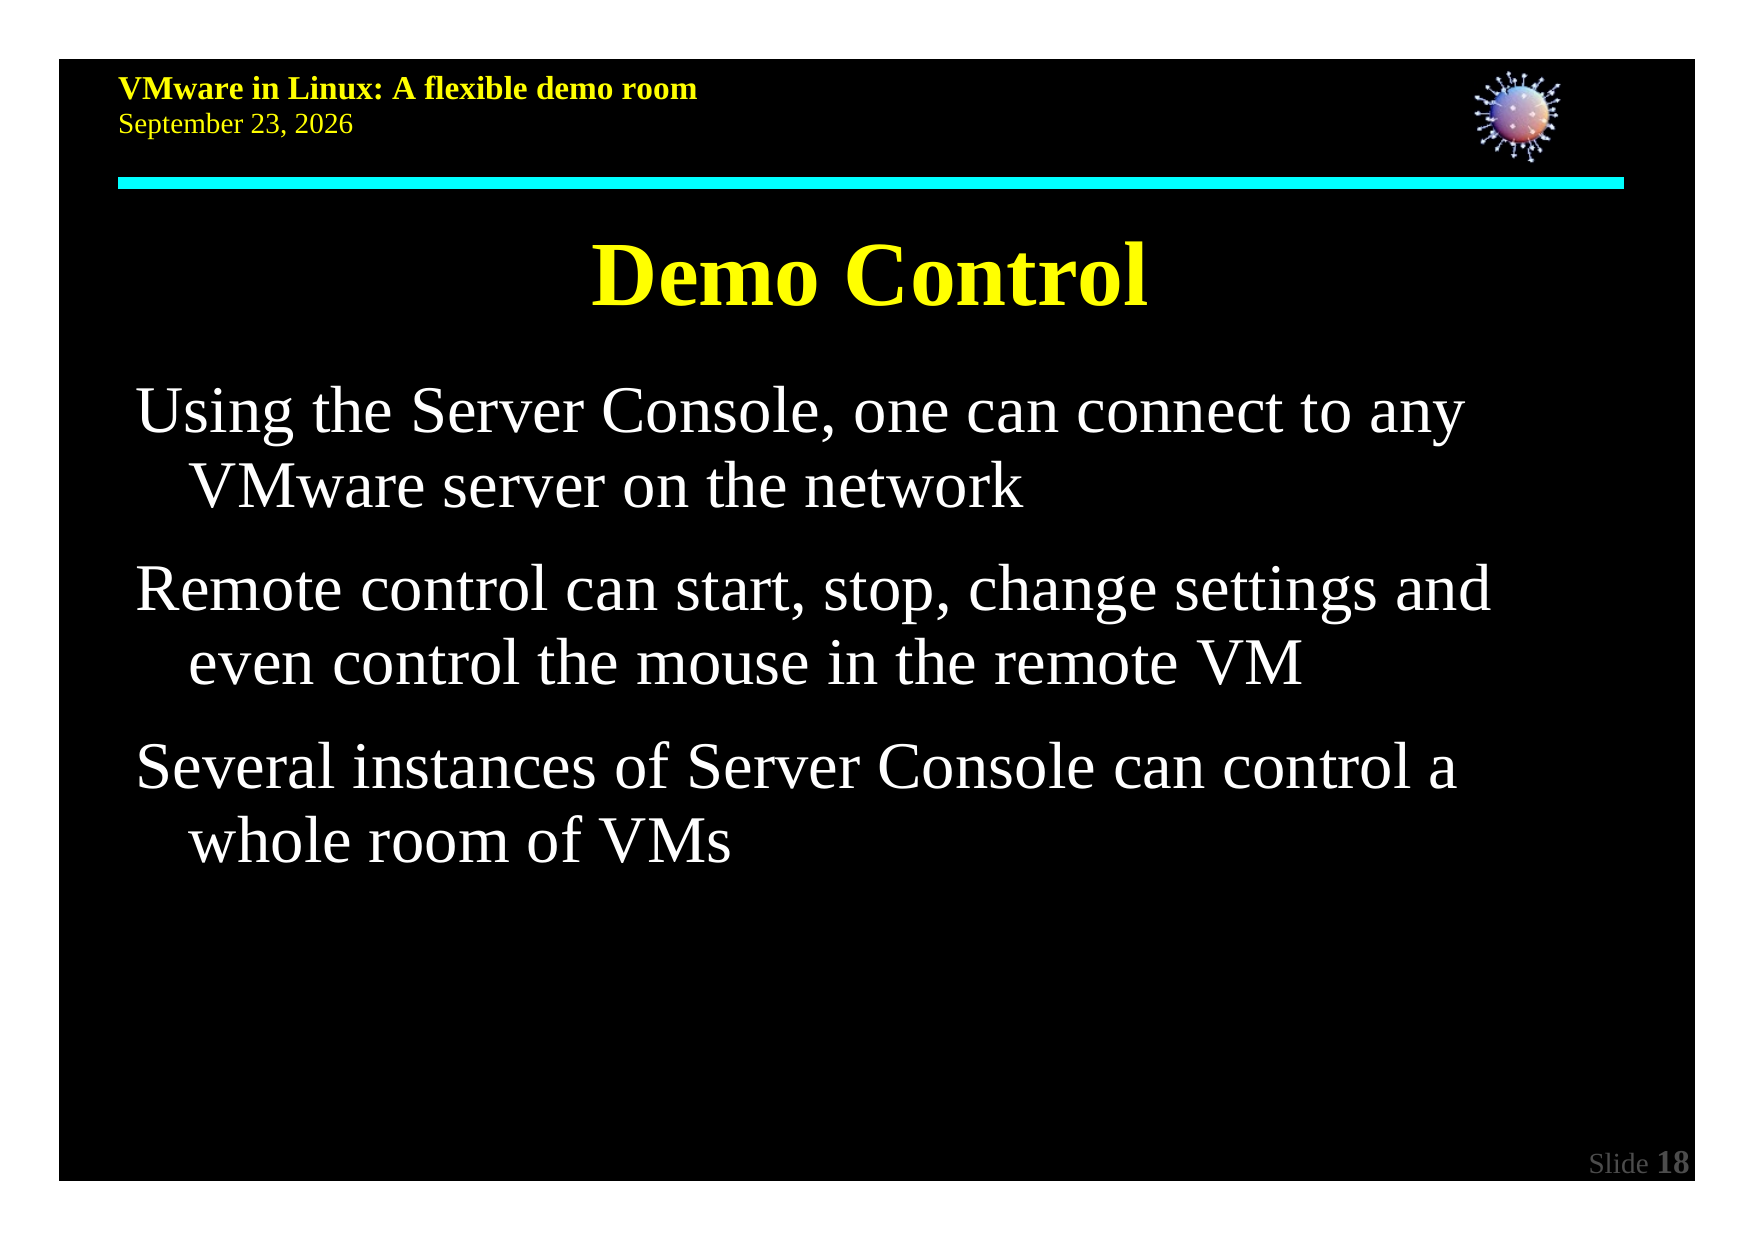

# Demo Control
Using the Server Console, one can connect to any VMware server on the network
Remote control can start, stop, change settings and even control the mouse in the remote VM
Several instances of Server Console can control a whole room of VMs